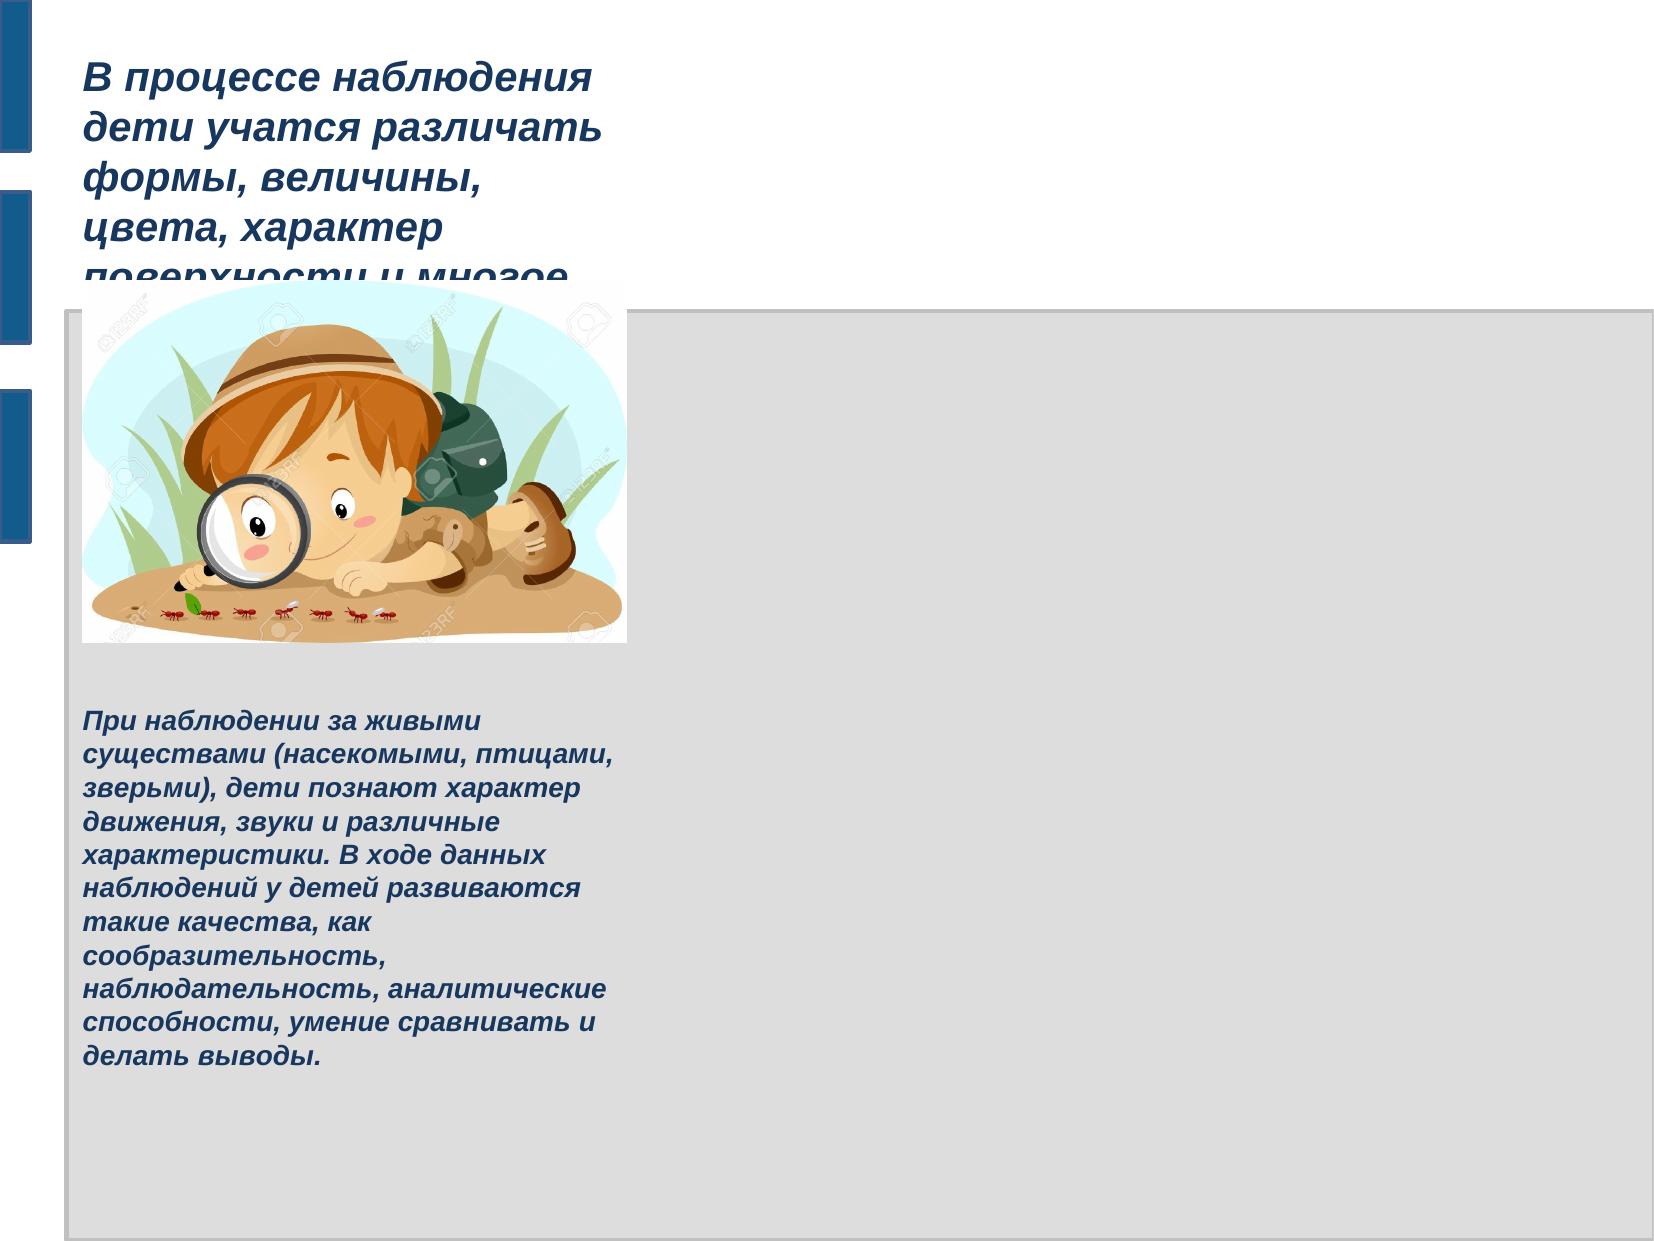

# В процессе наблюдения дети учатся различать формы, величины, цвета, характер поверхности и многое другое.
При наблюдении за живыми существами (насекомыми, птицами, зверьми), дети познают характер движения, звуки и различные характеристики. В ходе данных наблюдений у детей развиваются такие качества, как сообразительность, наблюдательность, аналитические способности, умение сравнивать и делать выводы.